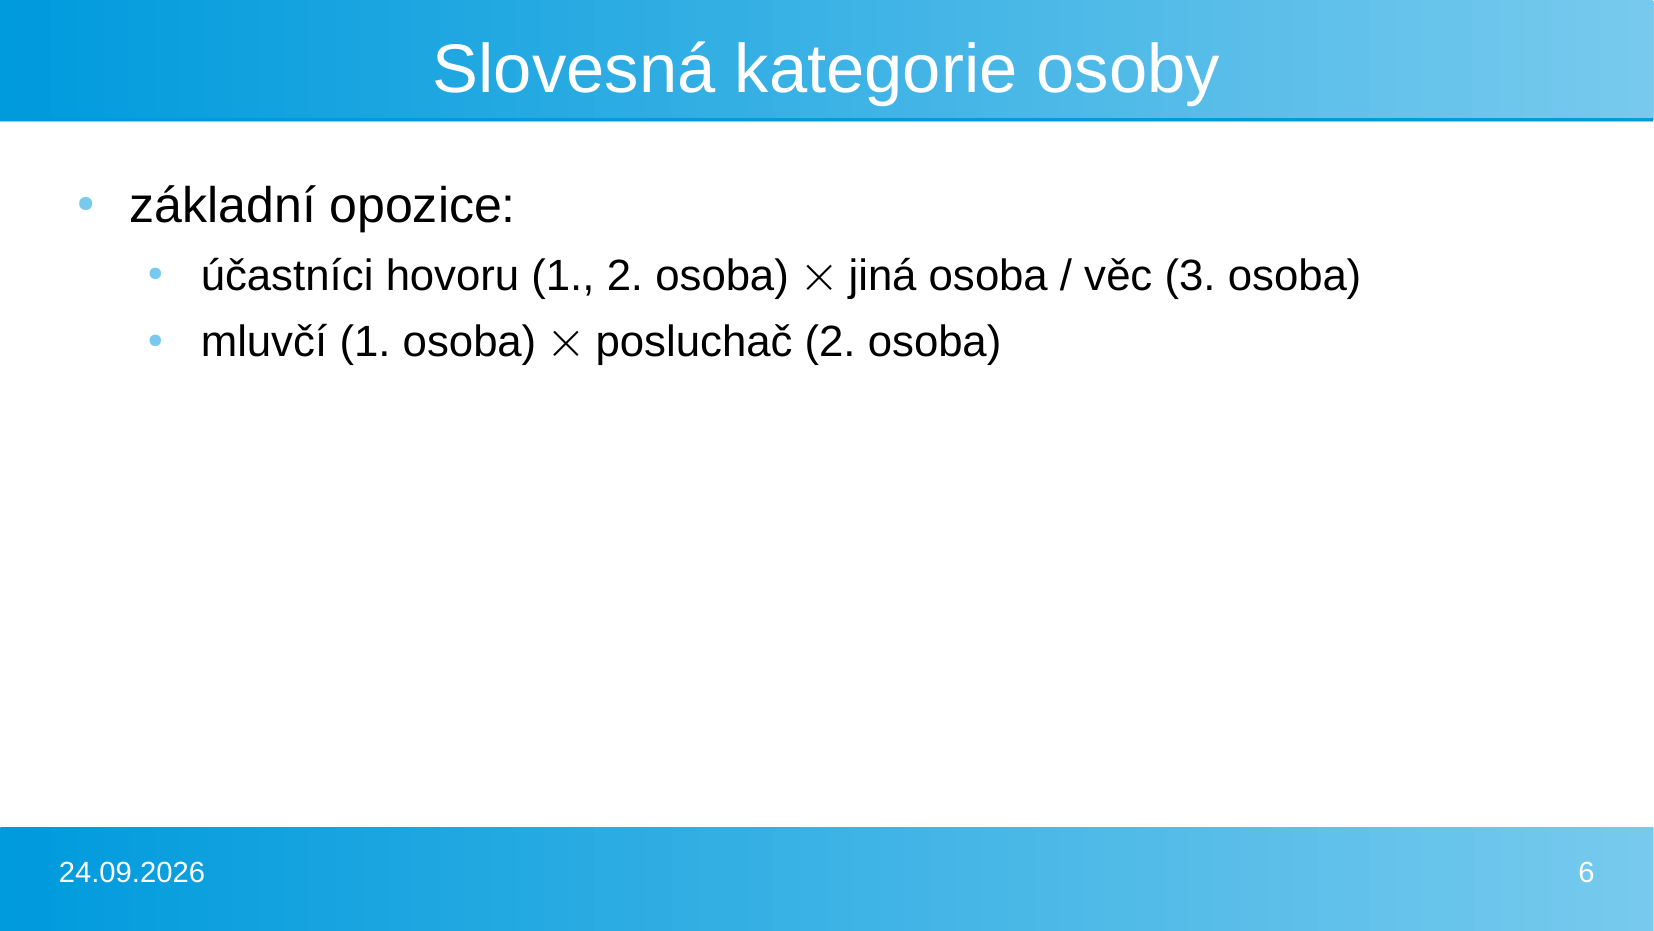

# Slovesná kategorie osoby
základní opozice:
účastníci hovoru (1., 2. osoba)  jiná osoba / věc (3. osoba)
mluvčí (1. osoba)  posluchač (2. osoba)
6